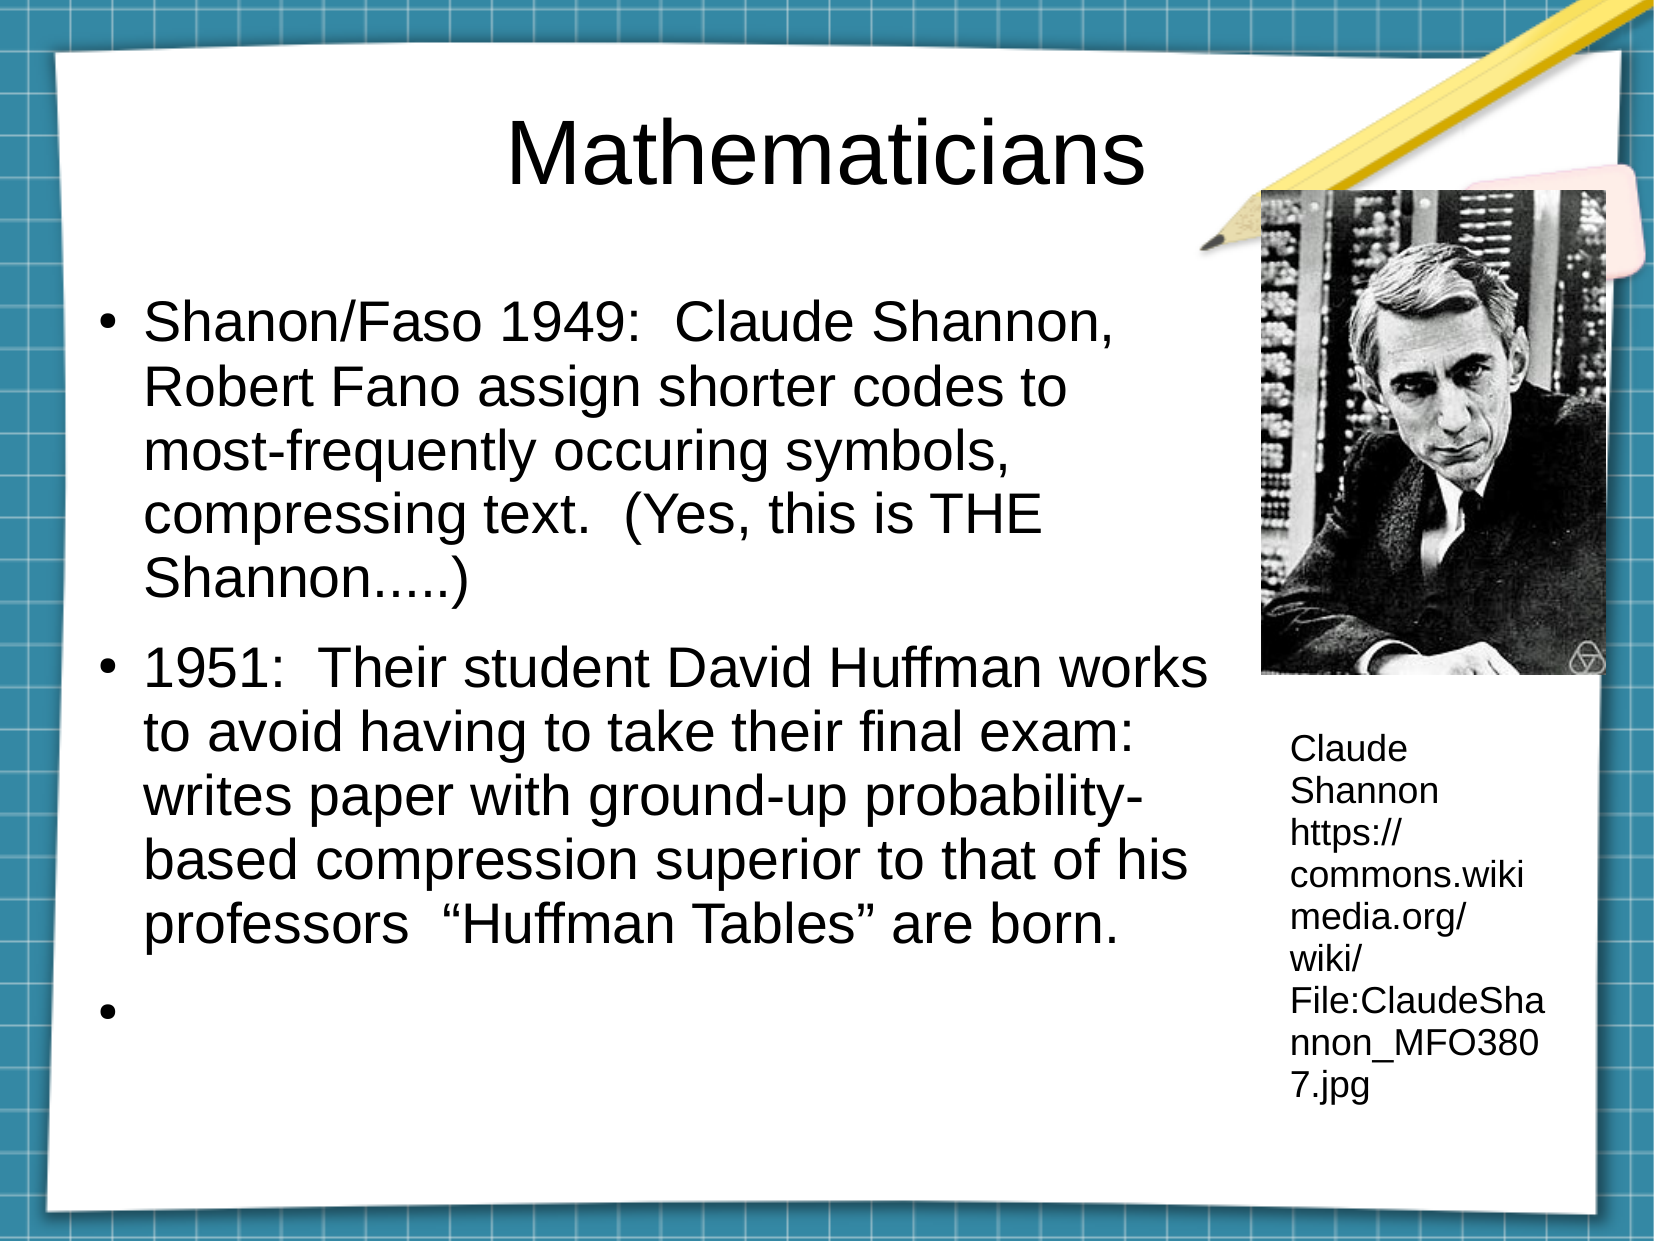

# Mathematicians
Shanon/Faso 1949: Claude Shannon, Robert Fano assign shorter codes to most-frequently occuring symbols, compressing text. (Yes, this is THE Shannon.....)
1951: Their student David Huffman works to avoid having to take their final exam: writes paper with ground-up probability-based compression superior to that of his professors “Huffman Tables” are born.
Claude Shannon
https://commons.wikimedia.org/wiki/File:ClaudeShannon_MFO3807.jpg